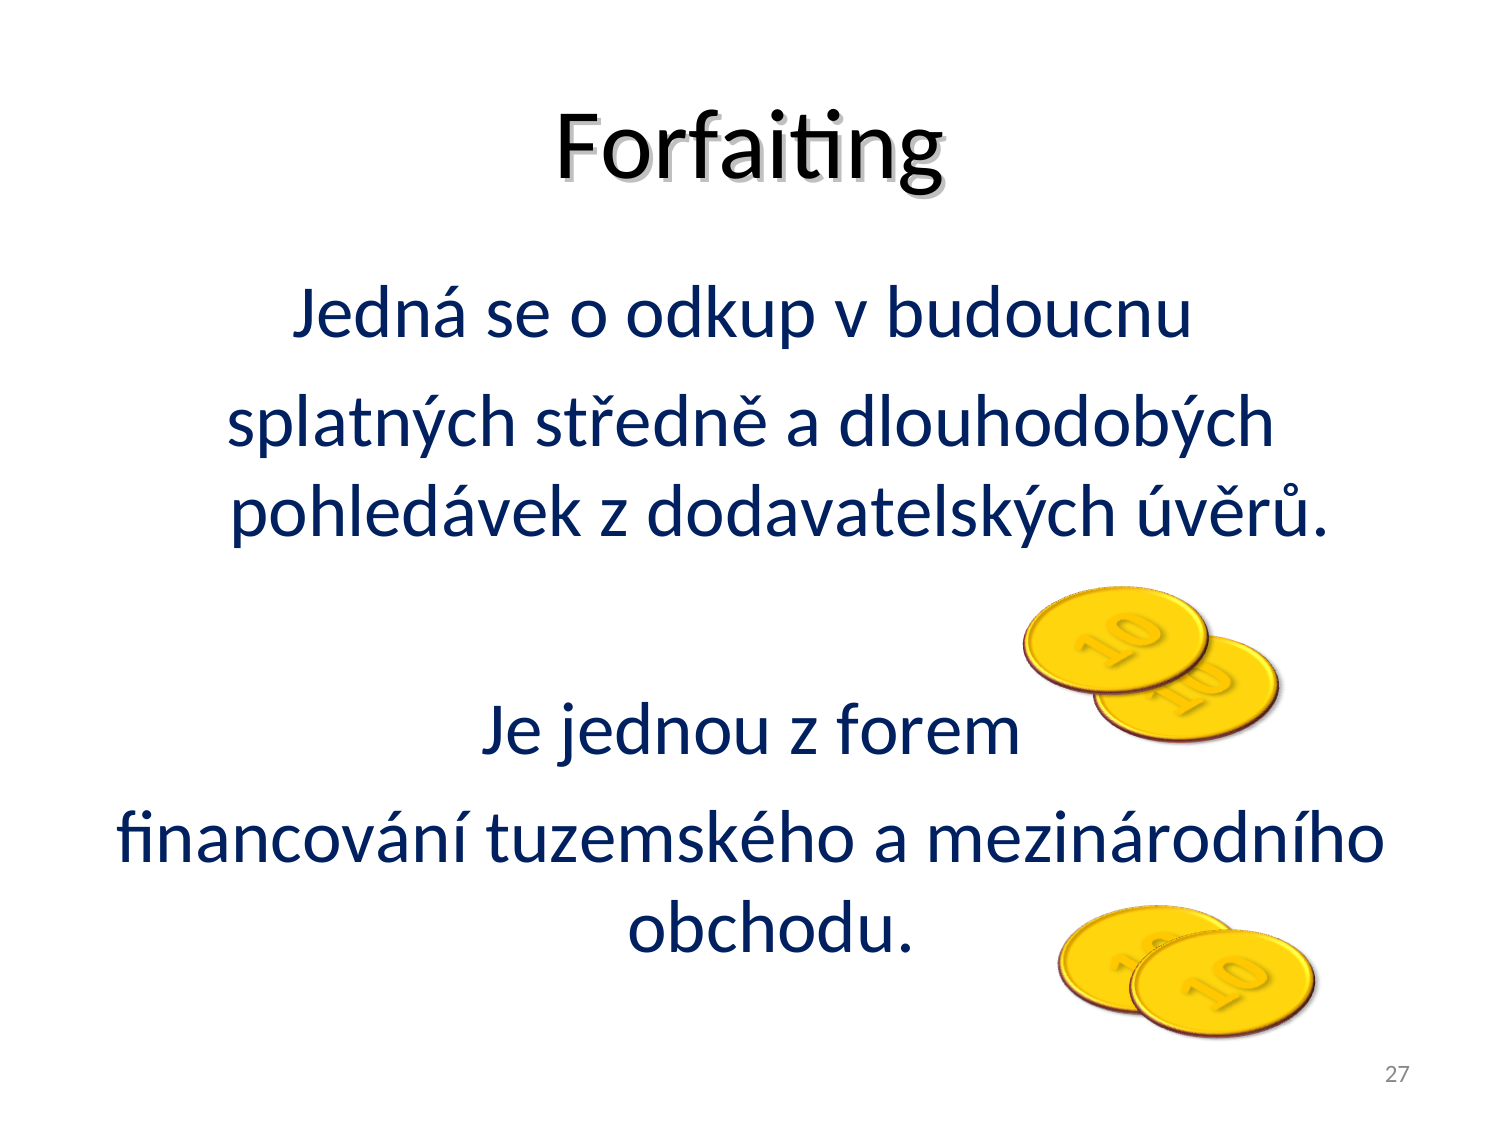

# Forfaiting
Jedná se o odkup v budoucnu
splatných středně a dlouhodobých pohledávek z dodavatelských úvěrů.
Je jednou z forem
financování tuzemského a mezinárodního obchodu.